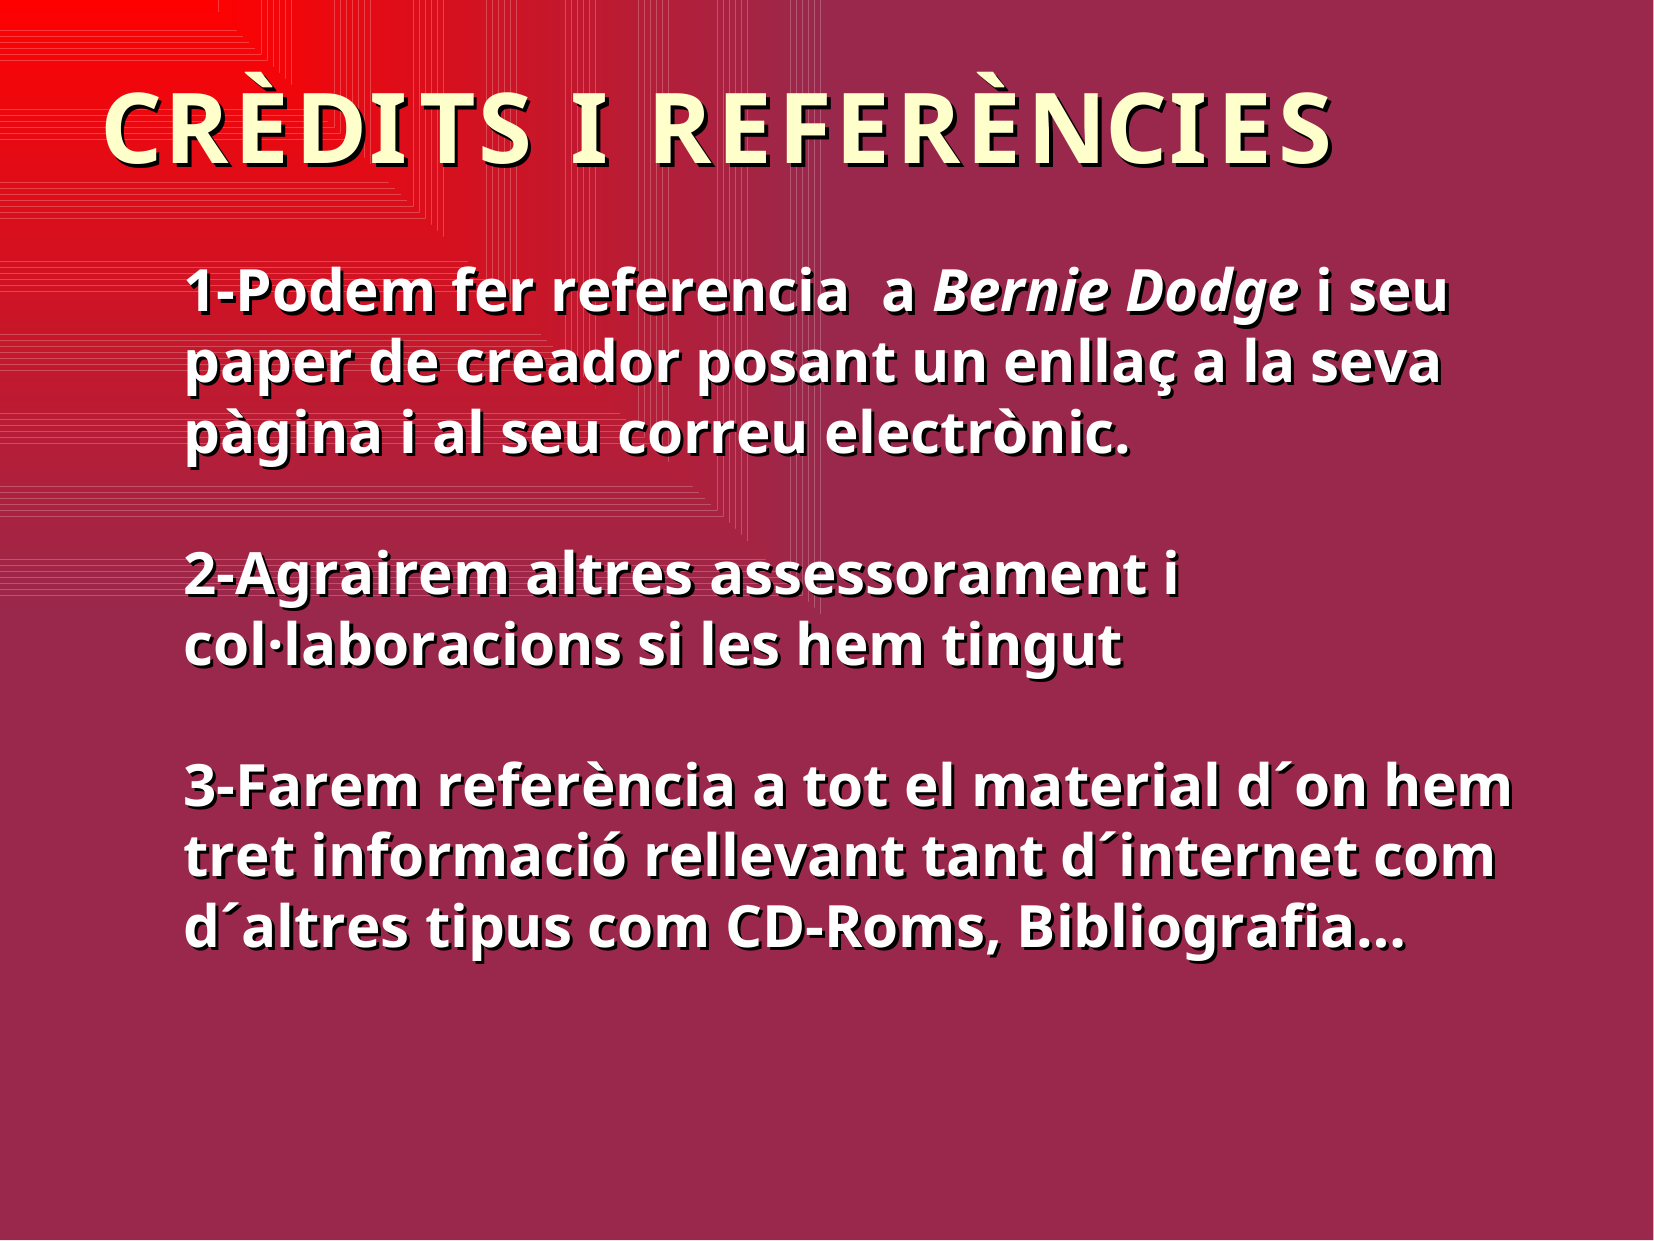

1-Podem fer referencia a Bernie Dodge i seu paper de creador posant un enllaç a la seva pàgina i al seu correu electrònic.
2-Agrairem altres assessorament i col·laboracions si les hem tingut
3-Farem referència a tot el material d´on hem tret informació rellevant tant d´internet com d´altres tipus com CD-Roms, Bibliografia…